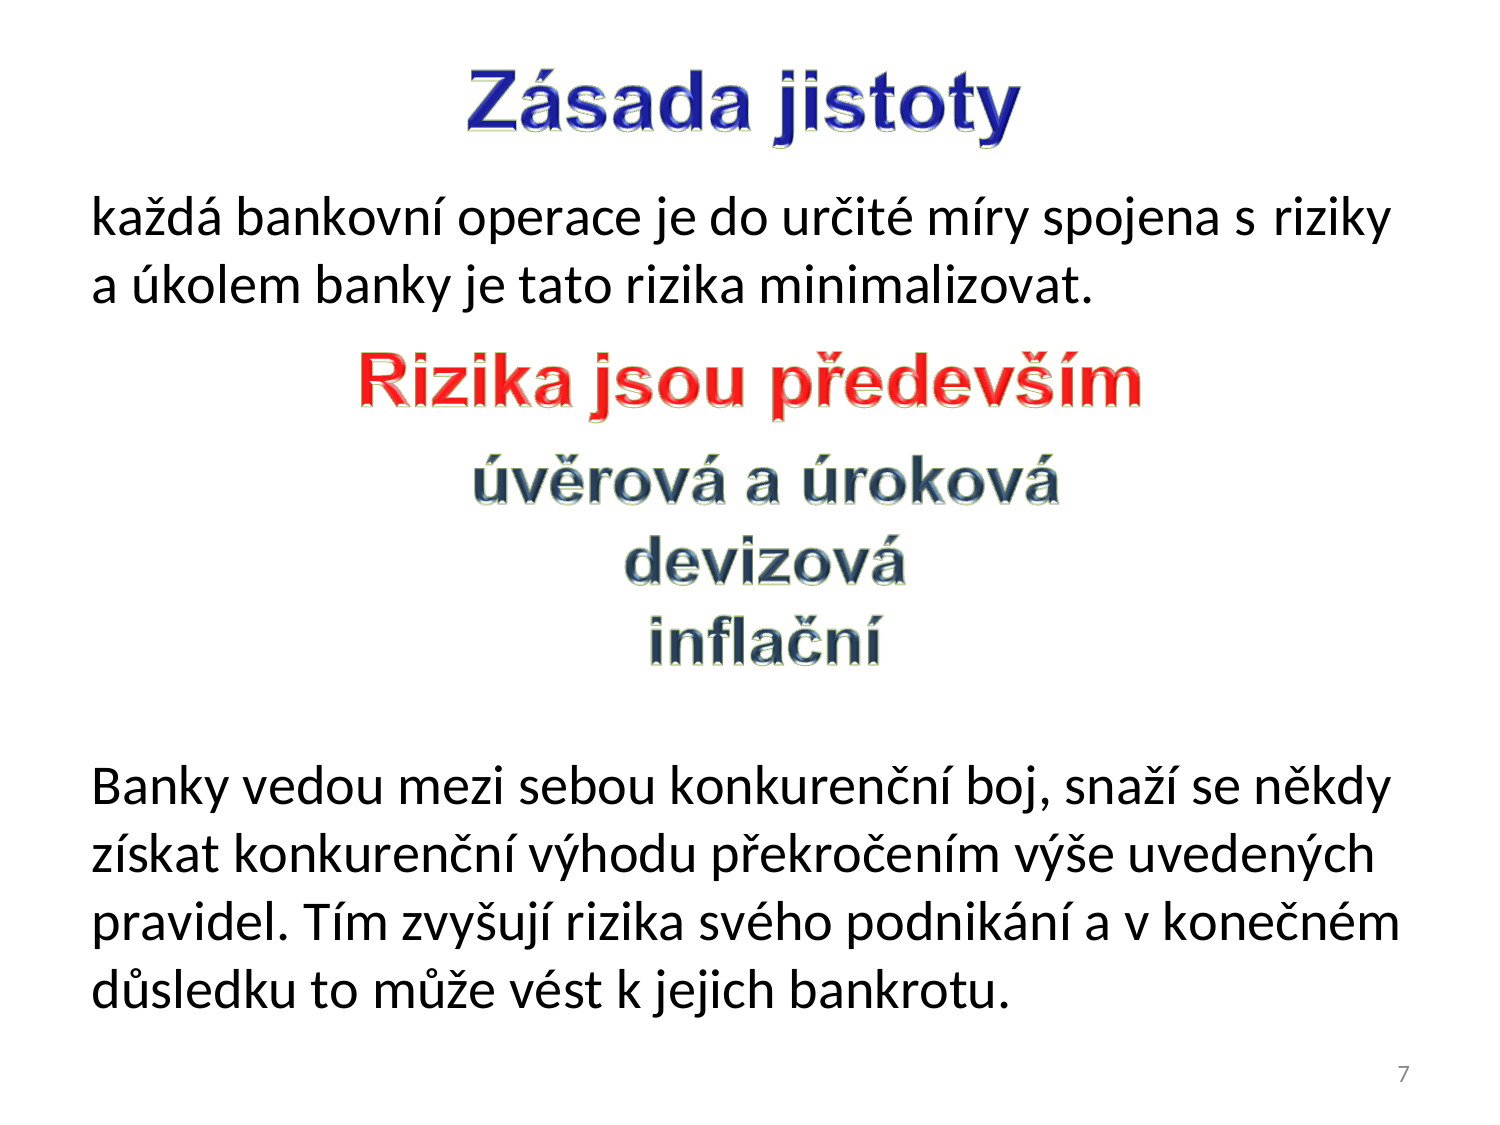

# každá bankovní operace je do určité míry spojena s riziky
a úkolem banky je tato rizika minimalizovat.
Banky vedou mezi sebou konkurenční boj, snaží se někdy
získat konkurenční výhodu překročením výše uvedených
pravidel. Tím zvyšují rizika svého podnikání a v konečném
důsledku to může vést k jejich bankrotu.